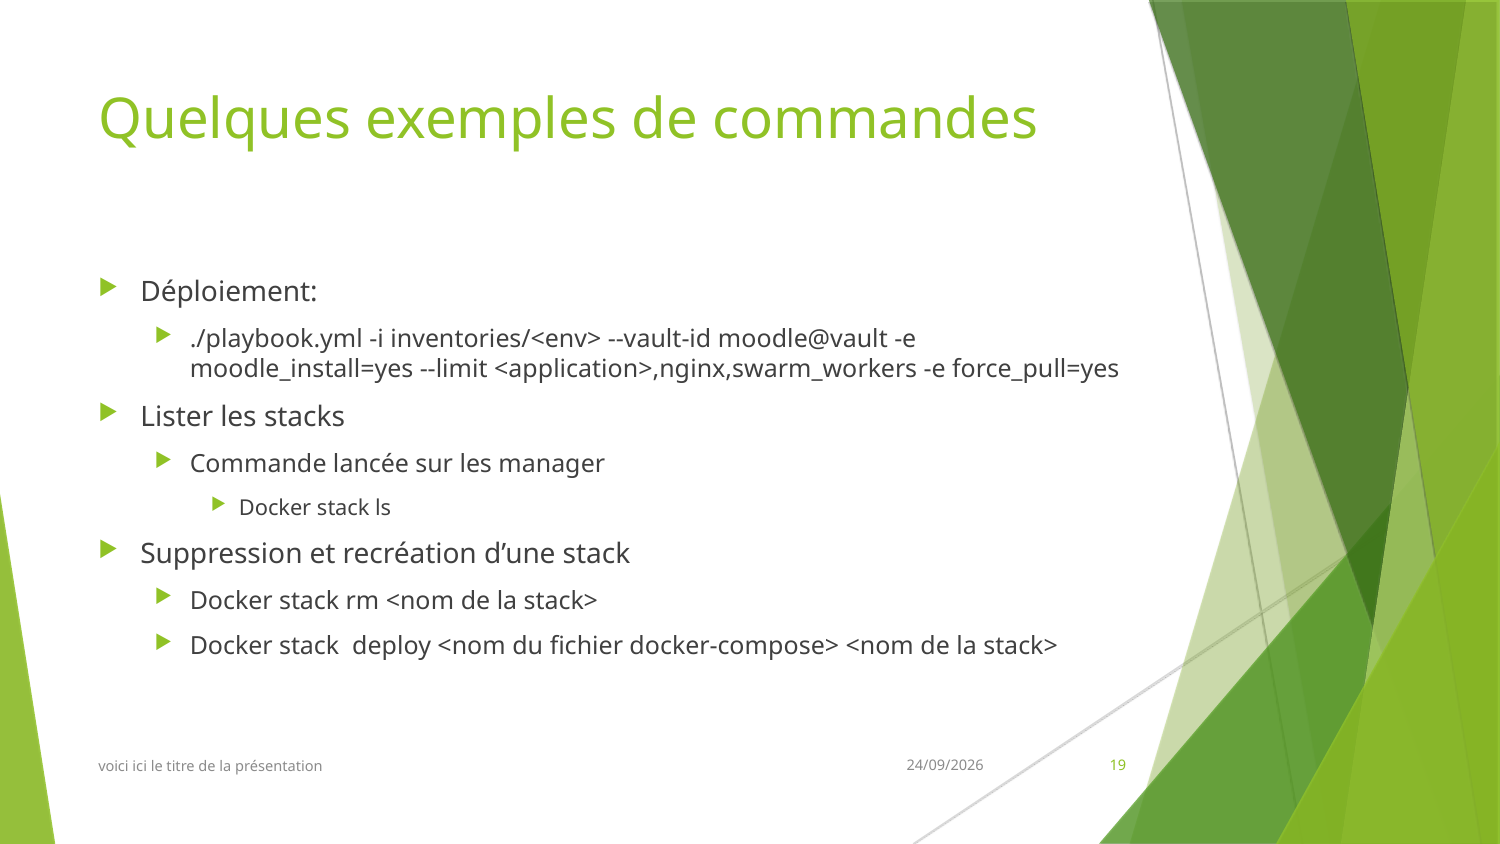

# Quelques exemples de commandes
Déploiement:
./playbook.yml -i inventories/<env> --vault-id moodle@vault -e moodle_install=yes --limit <application>,nginx,swarm_workers -e force_pull=yes
Lister les stacks
Commande lancée sur les manager
Docker stack ls
Suppression et recréation d’une stack
Docker stack rm <nom de la stack>
Docker stack deploy <nom du fichier docker-compose> <nom de la stack>
voici ici le titre de la présentation